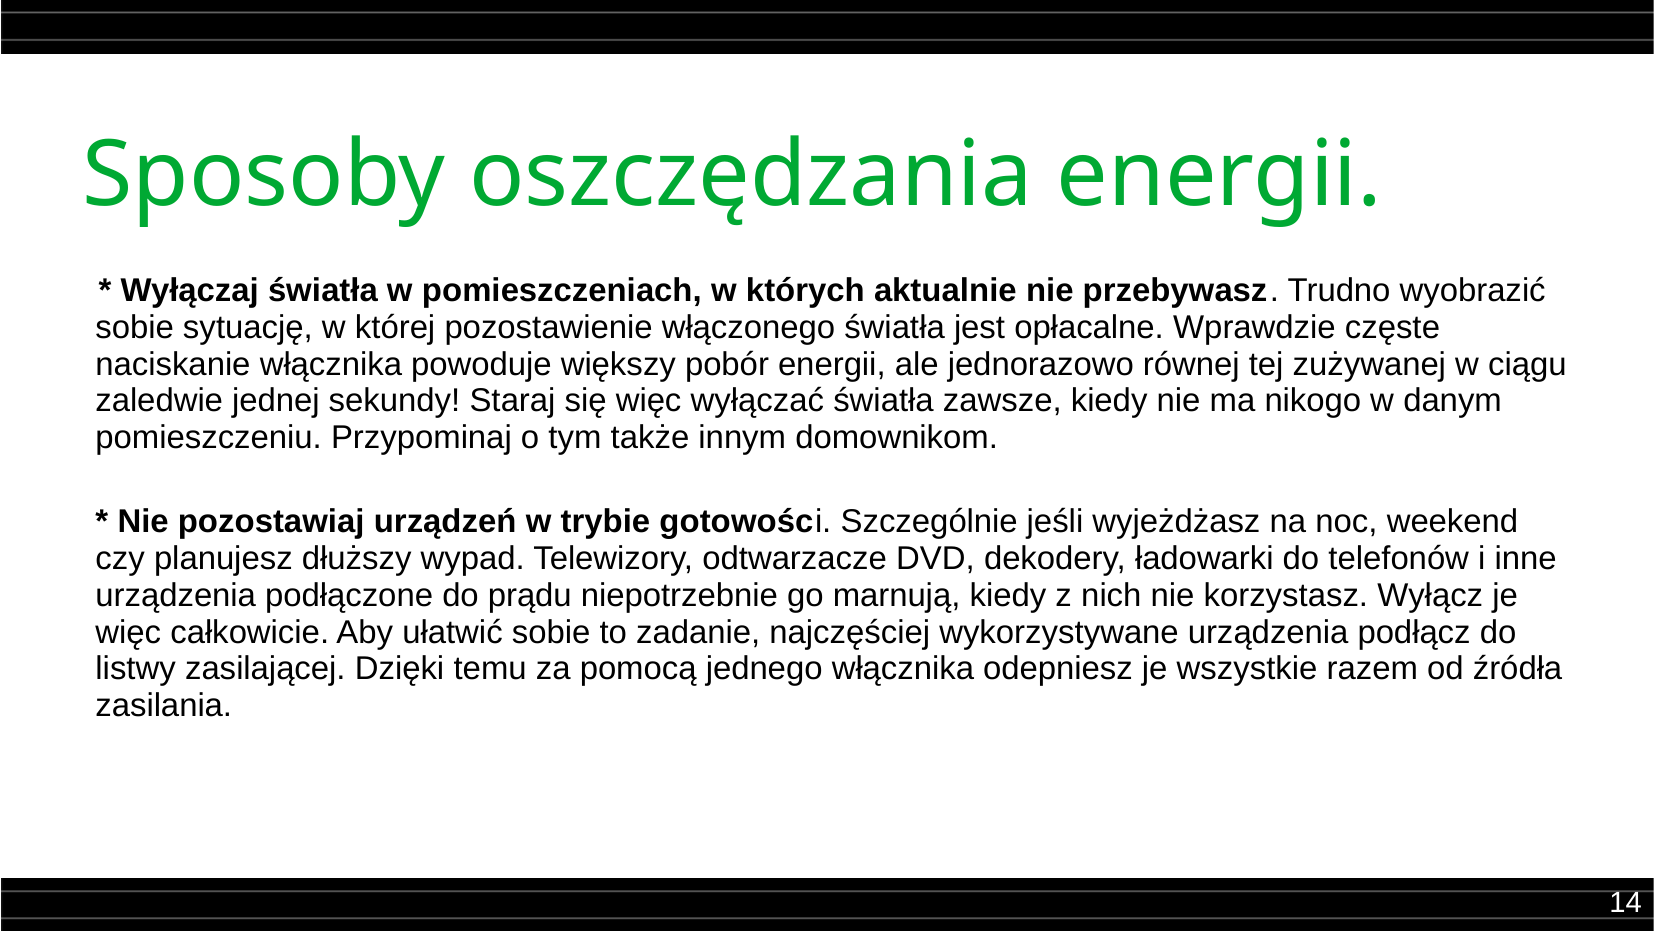

# Sposoby oszczędzania energii.
 * Wyłączaj światła w pomieszczeniach, w których aktualnie nie przebywasz. Trudno wyobrazić sobie sytuację, w której pozostawienie włączonego światła jest opłacalne. Wprawdzie częste naciskanie włącznika powoduje większy pobór energii, ale jednorazowo równej tej zużywanej w ciągu zaledwie jednej sekundy! Staraj się więc wyłączać światła zawsze, kiedy nie ma nikogo w danym pomieszczeniu. Przypominaj o tym także innym domownikom.
* Nie pozostawiaj urządzeń w trybie gotowości. Szczególnie jeśli wyjeżdżasz na noc, weekend czy planujesz dłuższy wypad. Telewizory, odtwarzacze DVD, dekodery, ładowarki do telefonów i inne urządzenia podłączone do prądu niepotrzebnie go marnują, kiedy z nich nie korzystasz. Wyłącz je więc całkowicie. Aby ułatwić sobie to zadanie, najczęściej wykorzystywane urządzenia podłącz do listwy zasilającej. Dzięki temu za pomocą jednego włącznika odepniesz je wszystkie razem od źródła zasilania.